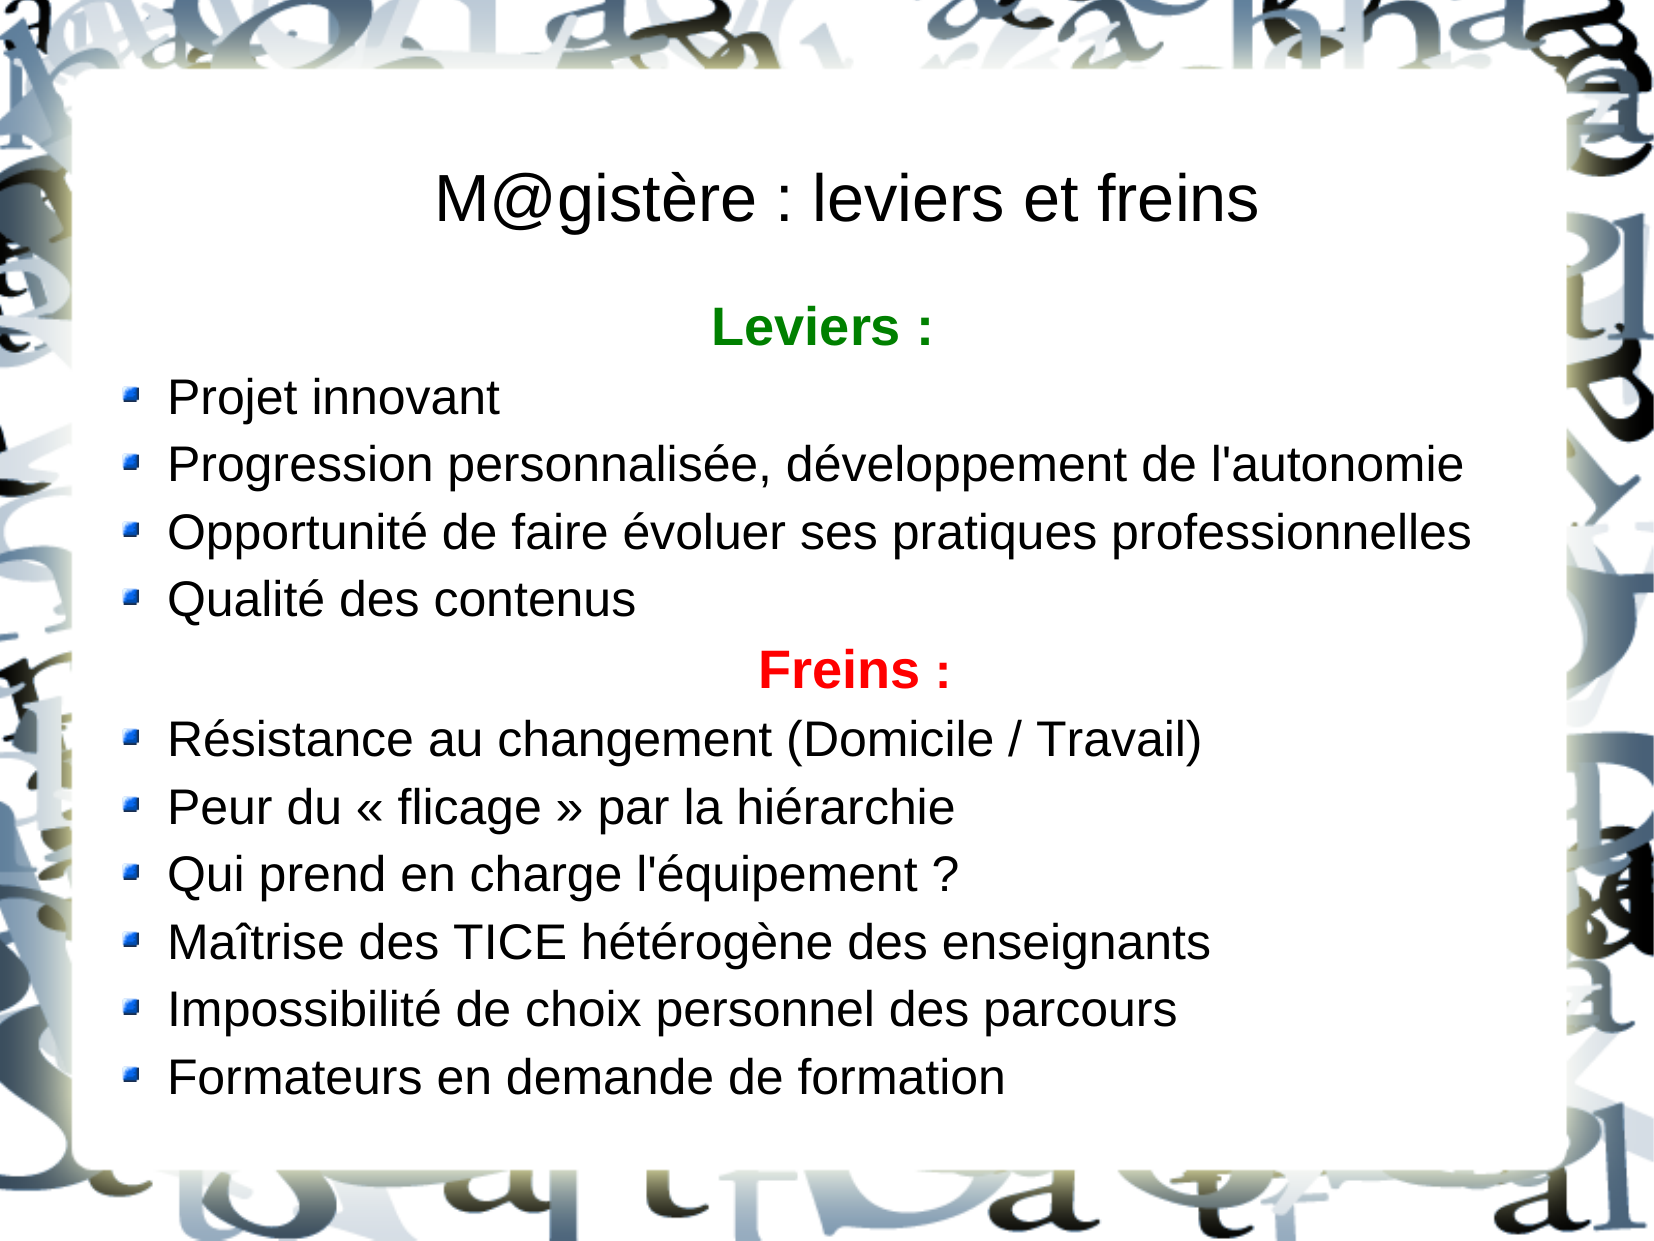

# M@gistère : leviers et freins
Leviers :
Projet innovant
Progression personnalisée, développement de l'autonomie
Opportunité de faire évoluer ses pratiques professionnelles
Qualité des contenus
Freins :
Résistance au changement (Domicile / Travail)
Peur du « flicage » par la hiérarchie
Qui prend en charge l'équipement ?
Maîtrise des TICE hétérogène des enseignants
Impossibilité de choix personnel des parcours
Formateurs en demande de formation